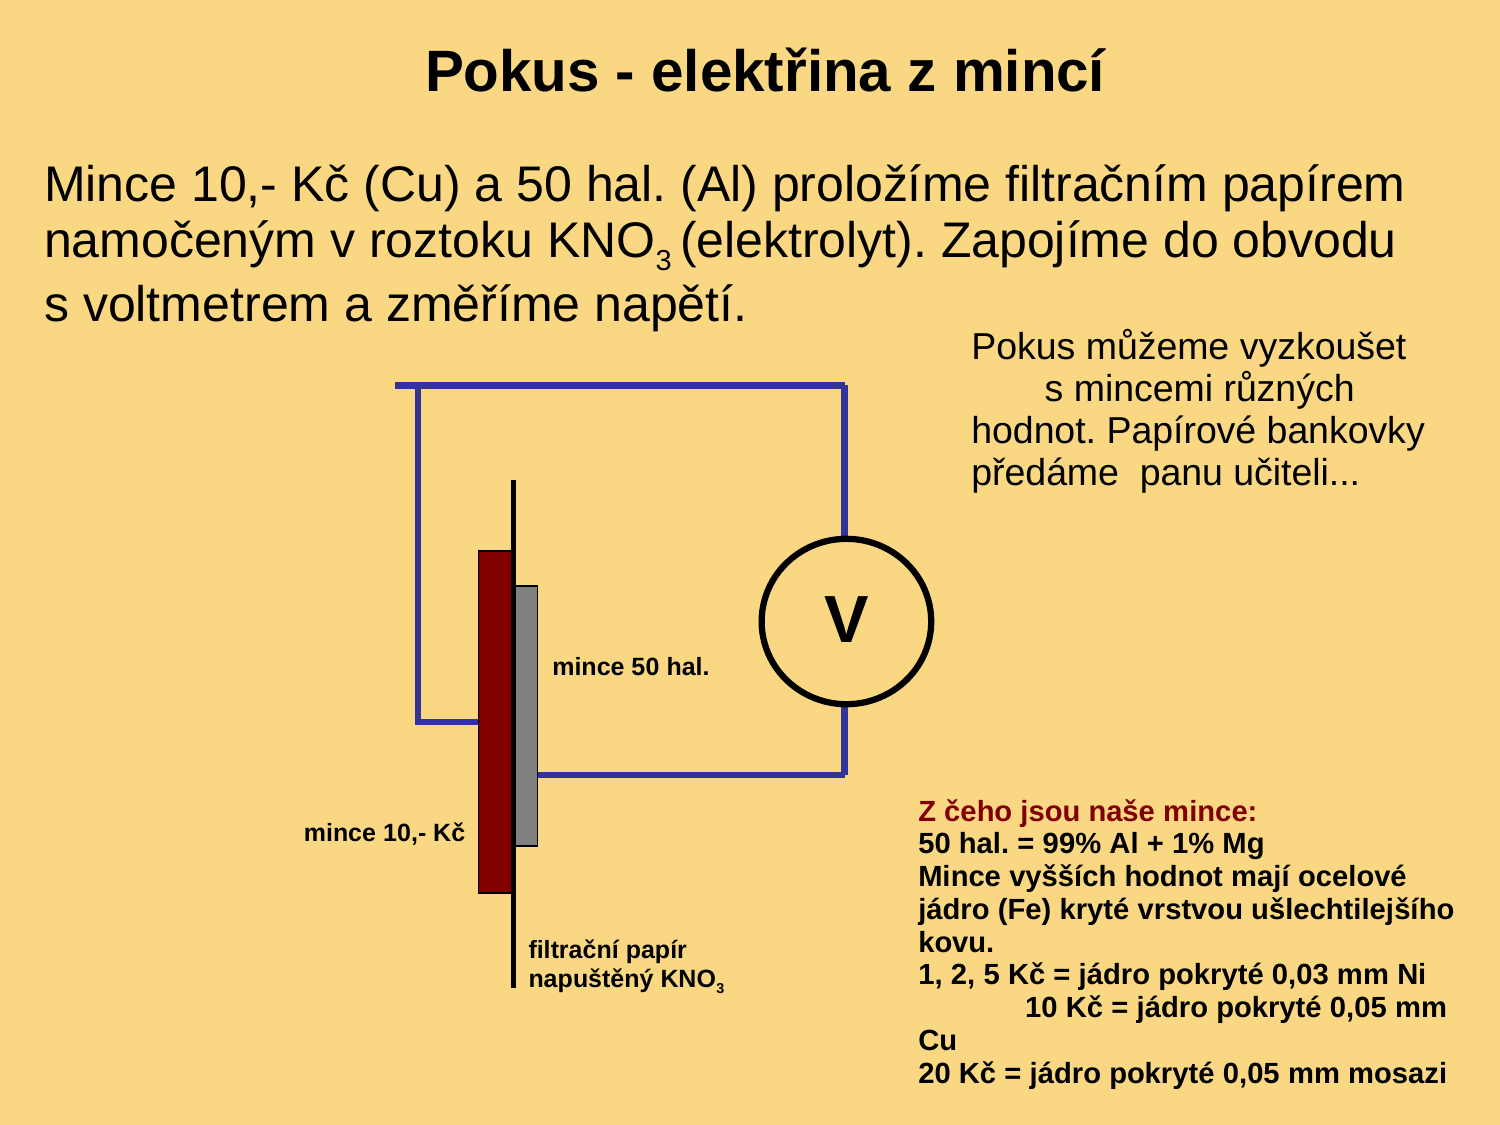

Pokus - elektřina z mincí
Mince 10,- Kč (Cu) a 50 hal. (Al) proložíme filtračním papírem namočeným v roztoku KNO3 (elektrolyt). Zapojíme do obvodu s voltmetrem a změříme napětí.
Pokus můžeme vyzkoušet s mincemi různých hodnot. Papírové bankovky předáme panu učiteli...
V
mince 50 hal.
Z čeho jsou naše mince:
50 hal. = 99% Al + 1% Mg
Mince vyšších hodnot mají ocelové jádro (Fe) kryté vrstvou ušlechtilejšího kovu.
1, 2, 5 Kč = jádro pokryté 0,03 mm Ni 10 Kč = jádro pokryté 0,05 mm Cu
20 Kč = jádro pokryté 0,05 mm mosazi
mince 10,- Kč
filtrační papír napuštěný KNO3